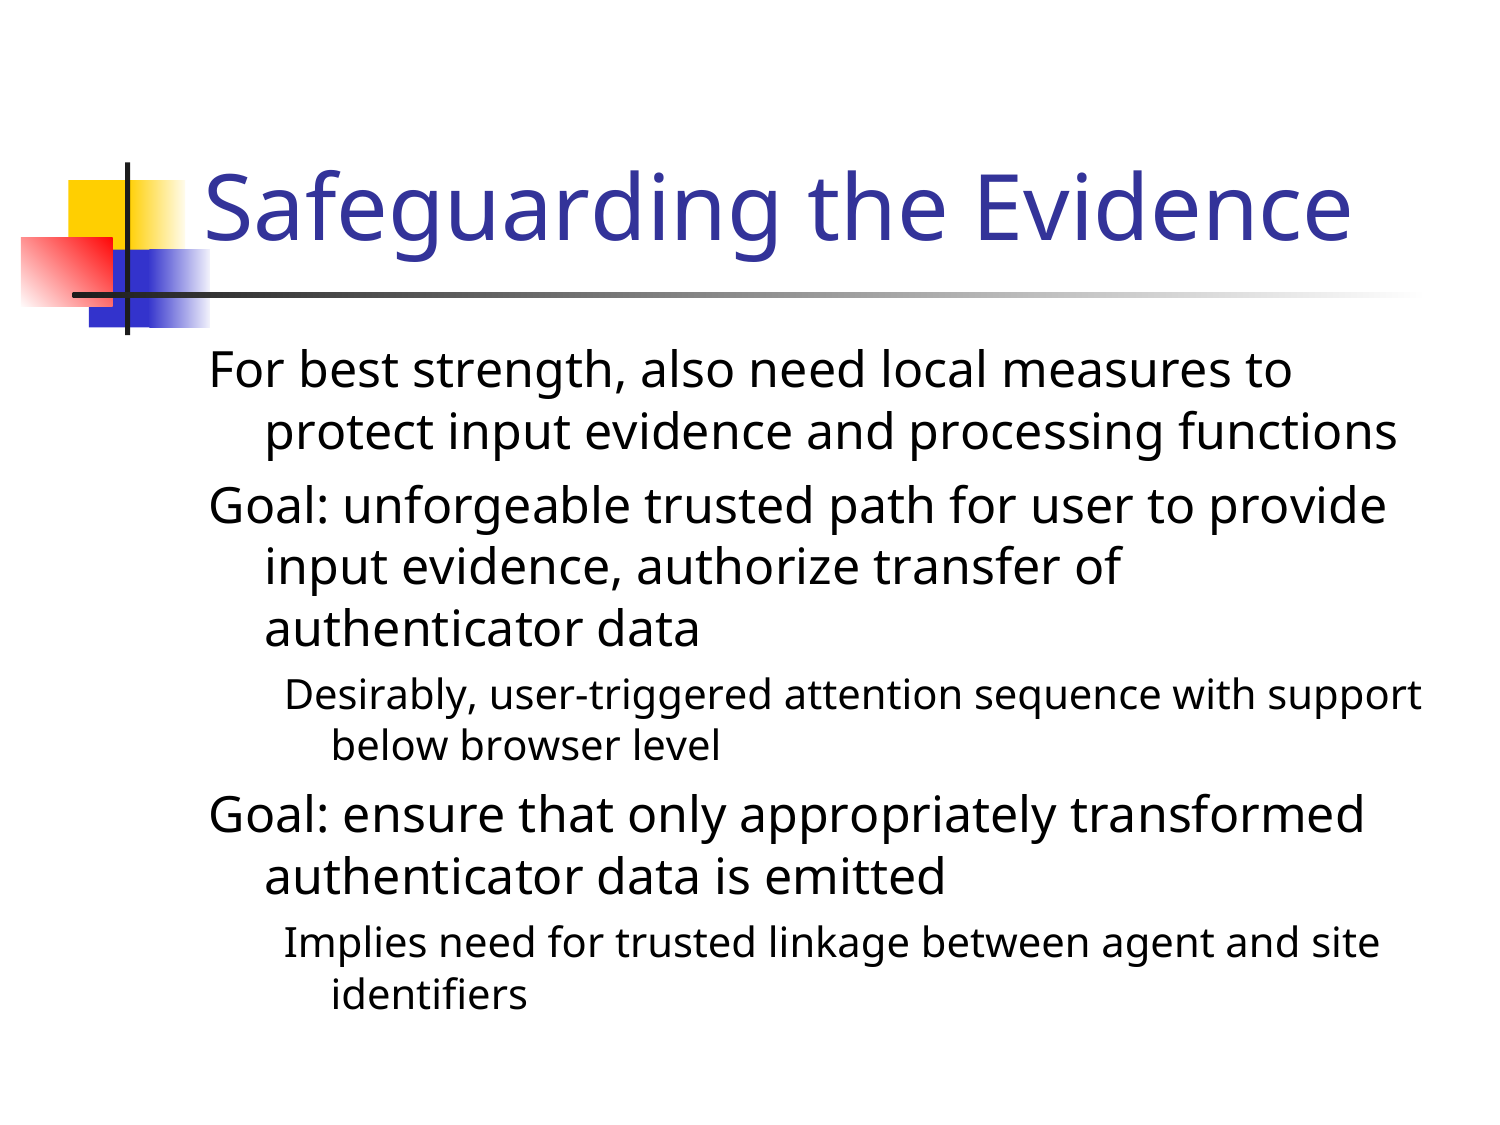

# Safeguarding the Evidence
For best strength, also need local measures to protect input evidence and processing functions
Goal: unforgeable trusted path for user to provide input evidence, authorize transfer of authenticator data
Desirably, user-triggered attention sequence with support below browser level
Goal: ensure that only appropriately transformed authenticator data is emitted
Implies need for trusted linkage between agent and site identifiers